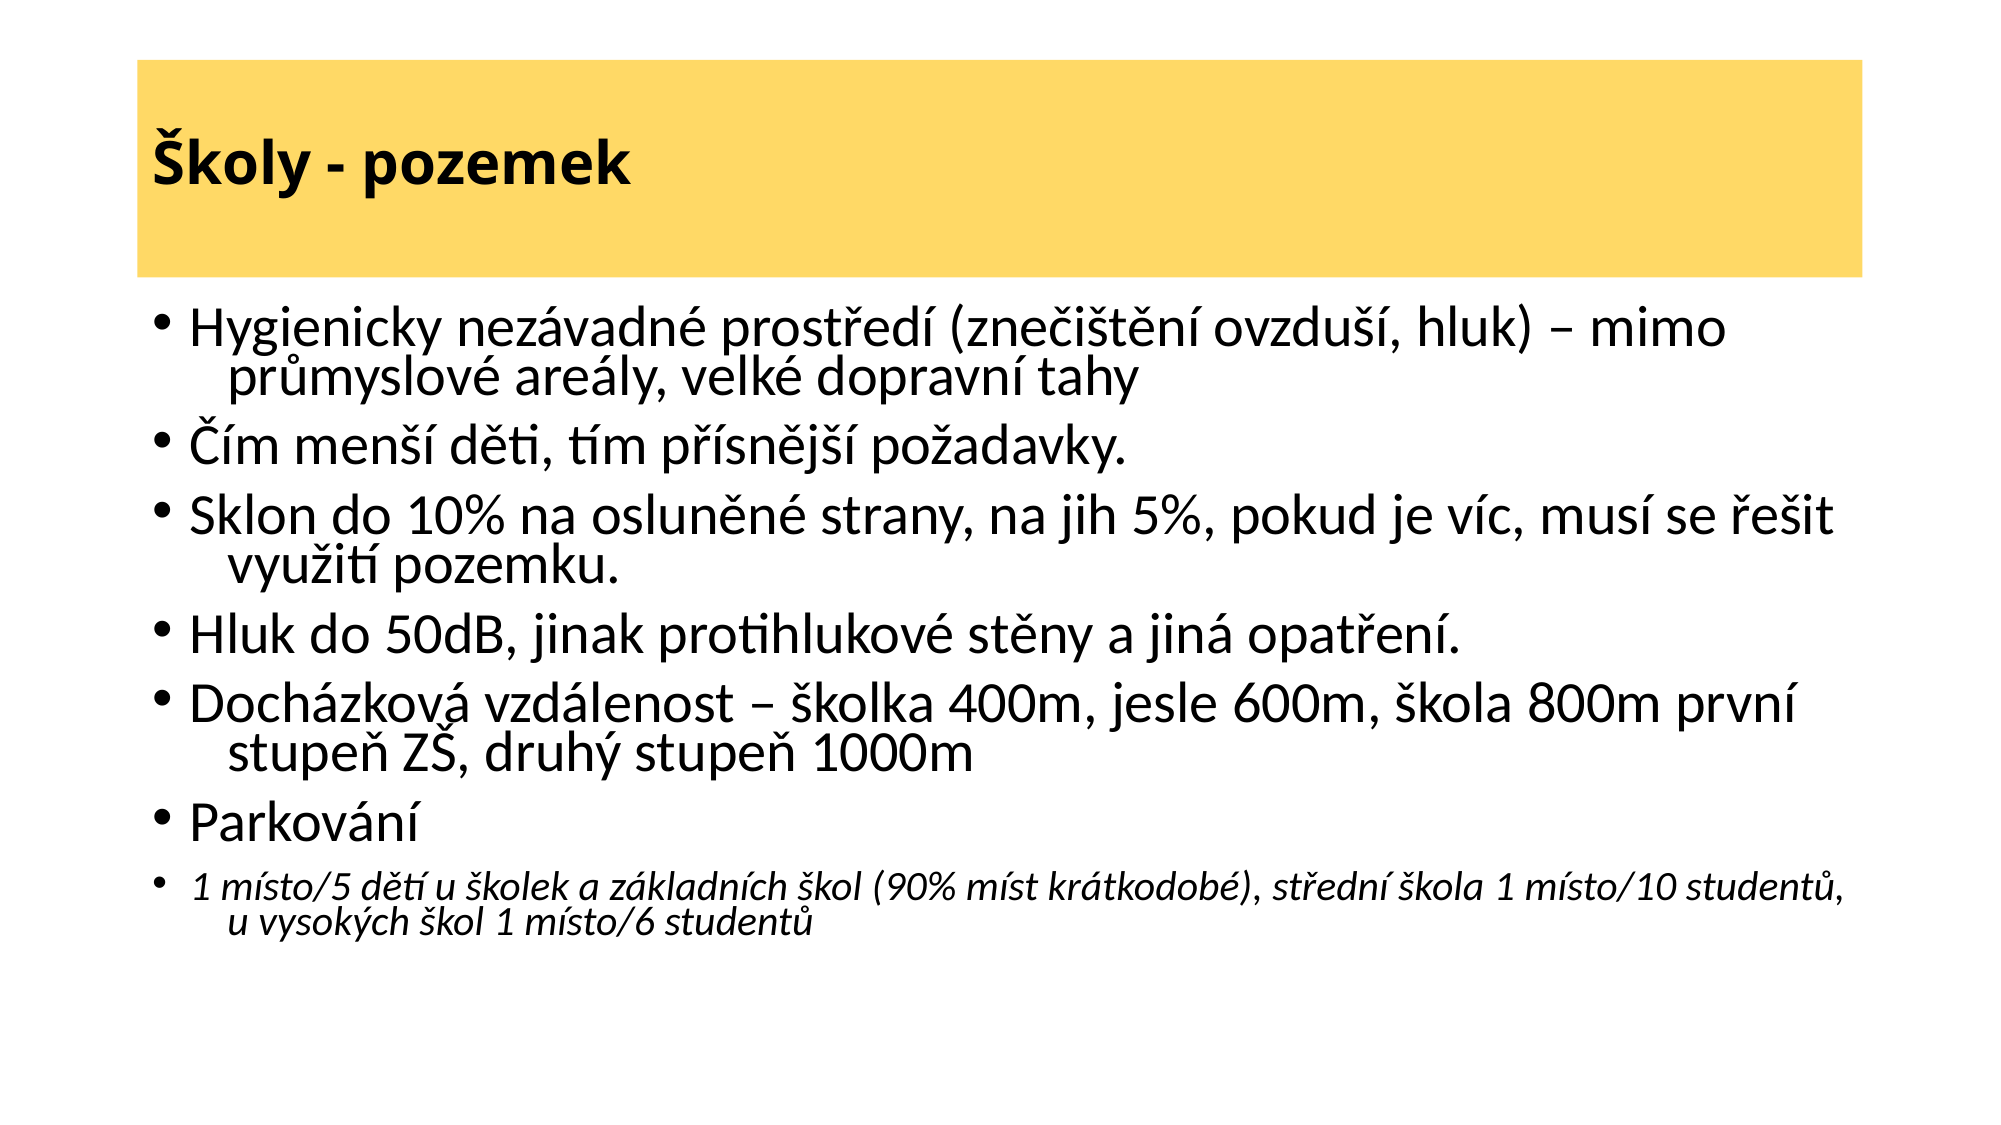

# Školy - pozemek
Hygienicky nezávadné prostředí (znečištění ovzduší, hluk) – mimo průmyslové areály, velké dopravní tahy
Čím menší děti, tím přísnější požadavky.
Sklon do 10% na osluněné strany, na jih 5%, pokud je víc, musí se řešit využití pozemku.
Hluk do 50dB, jinak protihlukové stěny a jiná opatření.
Docházková vzdálenost – školka 400m, jesle 600m, škola 800m první stupeň ZŠ, druhý stupeň 1000m
Parkování
1 místo/5 dětí u školek a základních škol (90% míst krátkodobé), střední škola 1 místo/10 studentů, u vysokých škol 1 místo/6 studentů